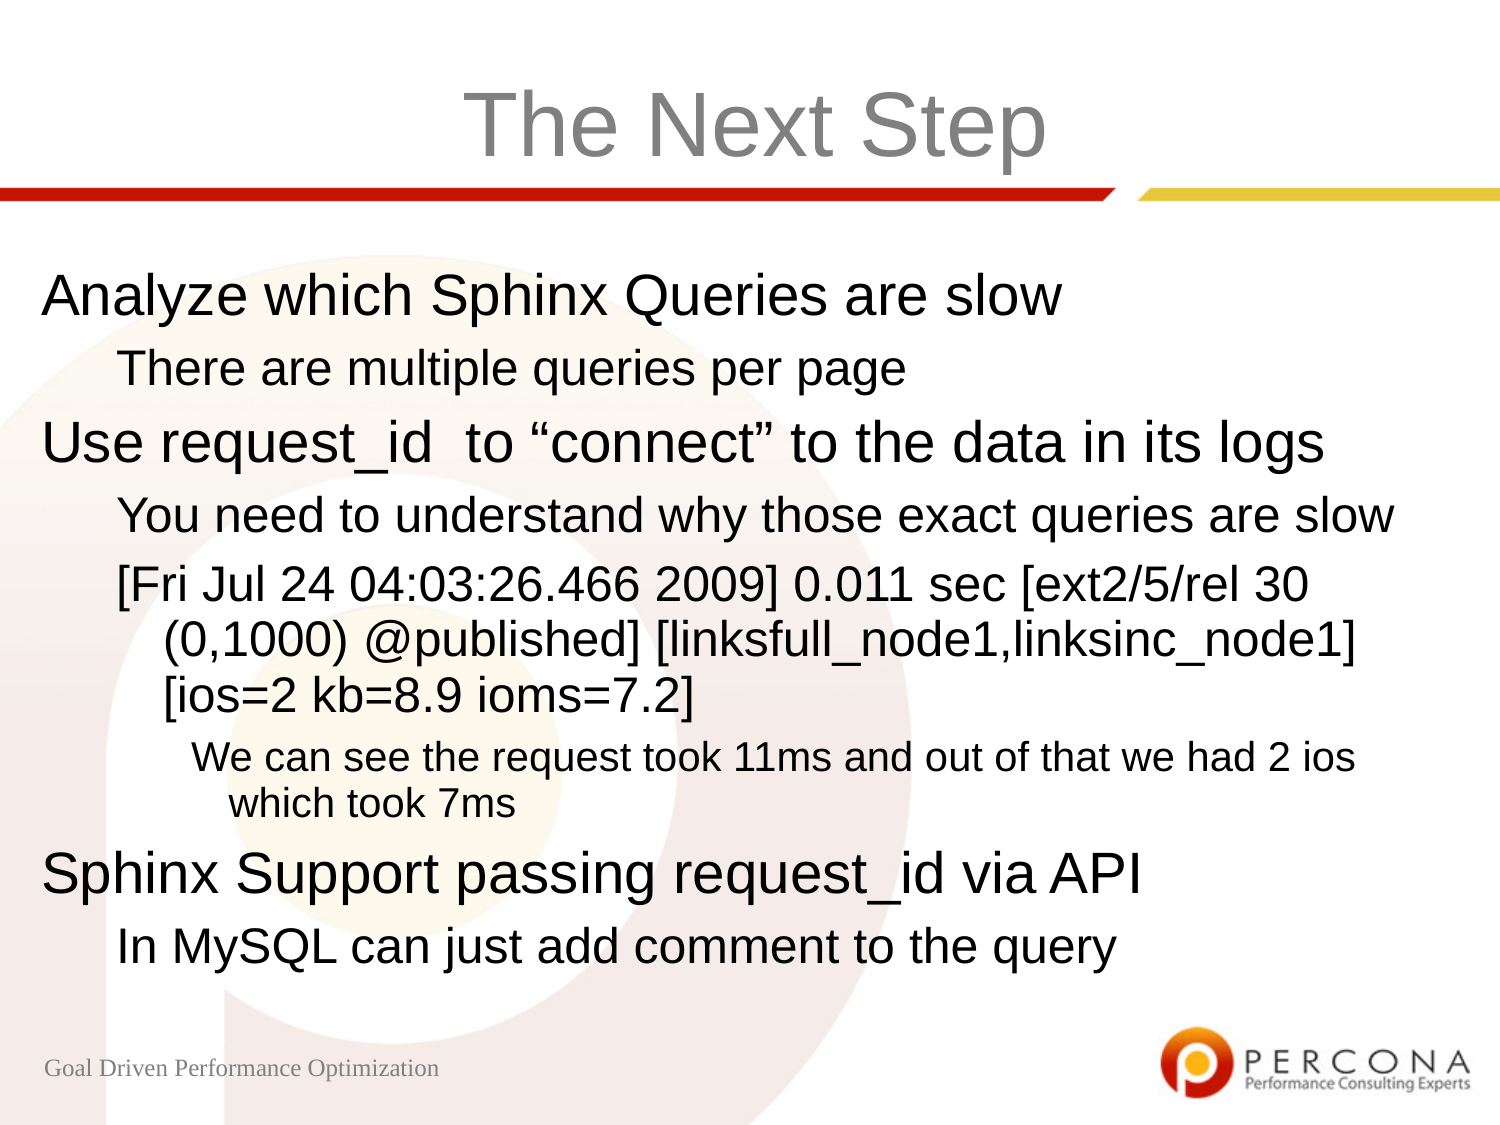

# The Next Step
Analyze which Sphinx Queries are slow
There are multiple queries per page
Use request_id to “connect” to the data in its logs
You need to understand why those exact queries are slow
[Fri Jul 24 04:03:26.466 2009] 0.011 sec [ext2/5/rel 30 (0,1000) @published] [linksfull_node1,linksinc_node1] [ios=2 kb=8.9 ioms=7.2]
We can see the request took 11ms and out of that we had 2 ios which took 7ms
Sphinx Support passing request_id via API
In MySQL can just add comment to the query